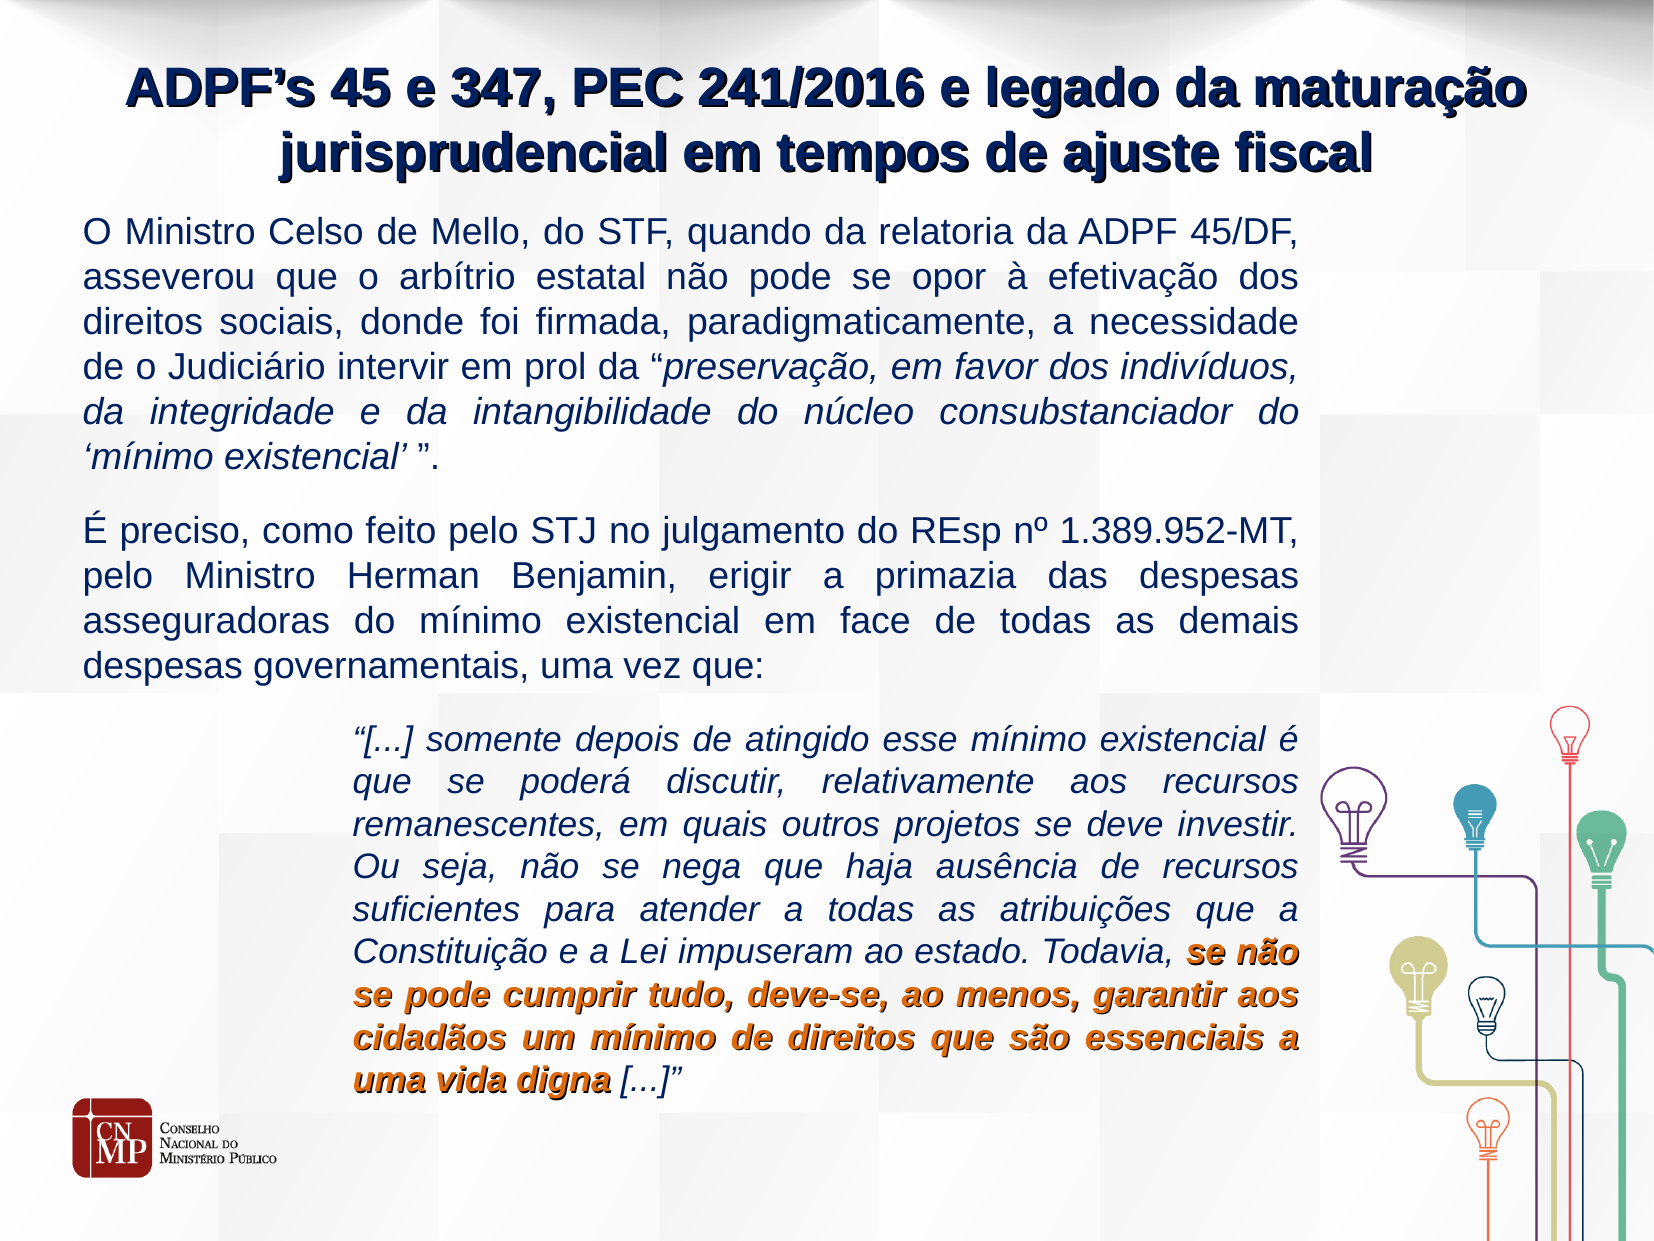

# ADPF’s 45 e 347, PEC 241/2016 e legado da maturação jurisprudencial em tempos de ajuste fiscal
O Ministro Celso de Mello, do STF, quando da relatoria da ADPF 45/DF, asseverou que o arbítrio estatal não pode se opor à efetivação dos direitos sociais, donde foi firmada, paradigmaticamente, a necessidade de o Judiciário intervir em prol da “preservação, em favor dos indivíduos, da integridade e da intangibilidade do núcleo consubstanciador do ‘mínimo existencial’ ”.
É preciso, como feito pelo STJ no julgamento do REsp nº 1.389.952-MT, pelo Ministro Herman Benjamin, erigir a primazia das despesas asseguradoras do mínimo existencial em face de todas as demais despesas governamentais, uma vez que:
“[...] somente depois de atingido esse mínimo existencial é que se poderá discutir, relativamente aos recursos remanescentes, em quais outros projetos se deve investir. Ou seja, não se nega que haja ausência de recursos suficientes para atender a todas as atribuições que a Constituição e a Lei impuseram ao estado. Todavia, se não se pode cumprir tudo, deve-se, ao menos, garantir aos cidadãos um mínimo de direitos que são essenciais a uma vida digna [...]”